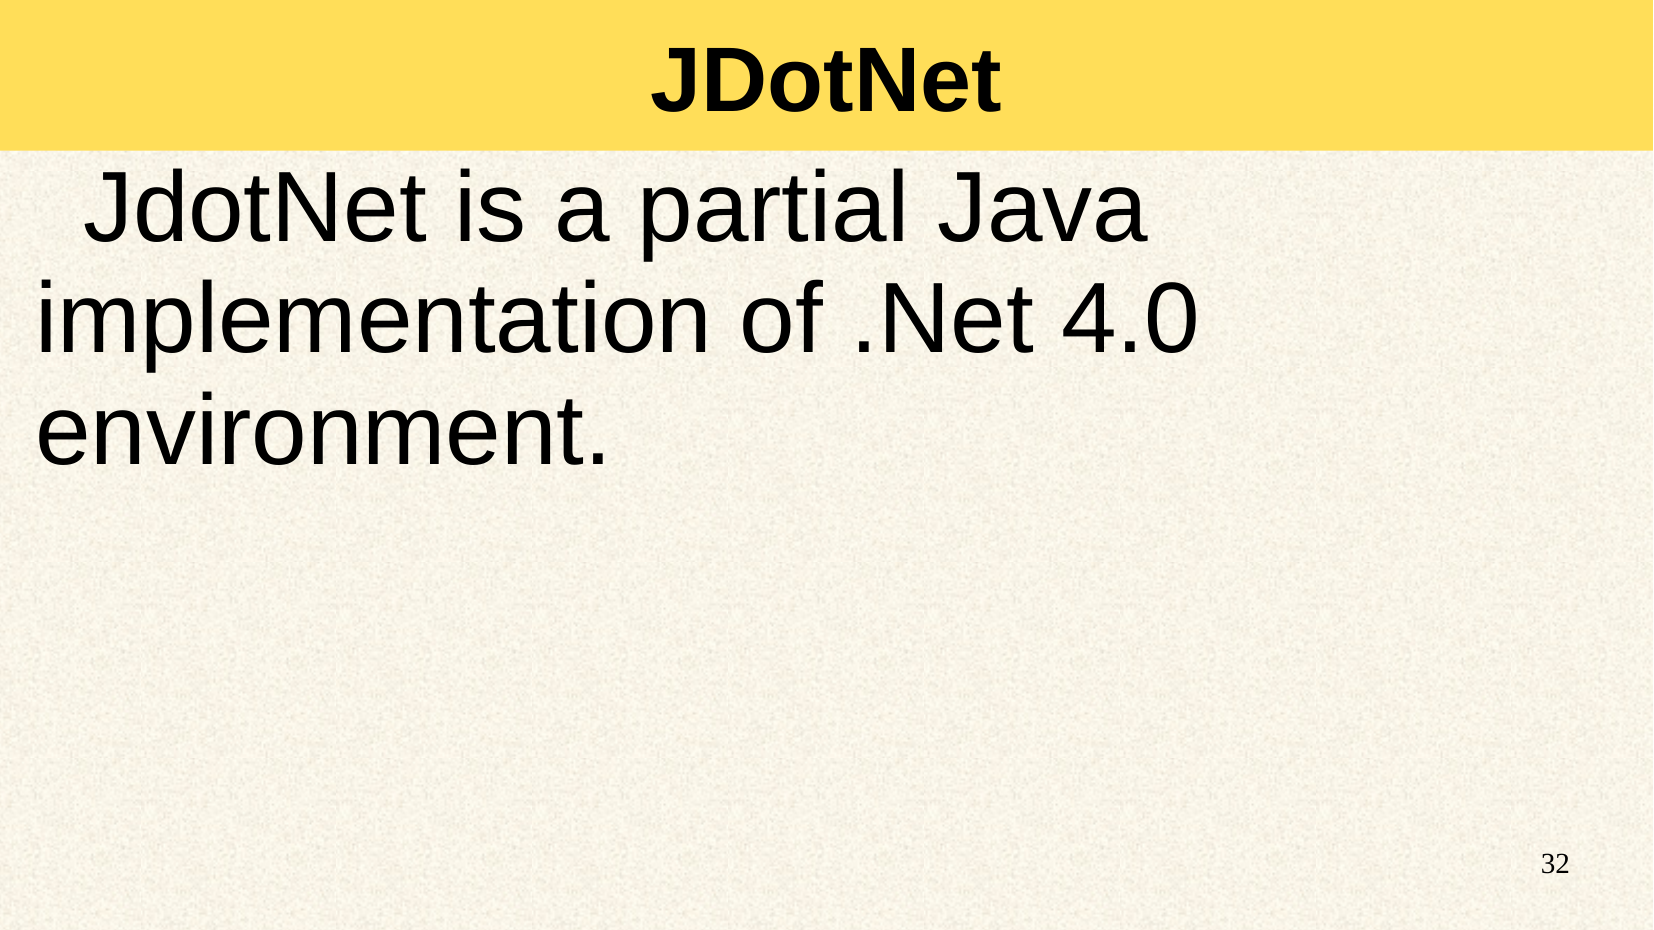

# JDotNet
JdotNet is a partial Java implementation of .Net 4.0 environment.
32